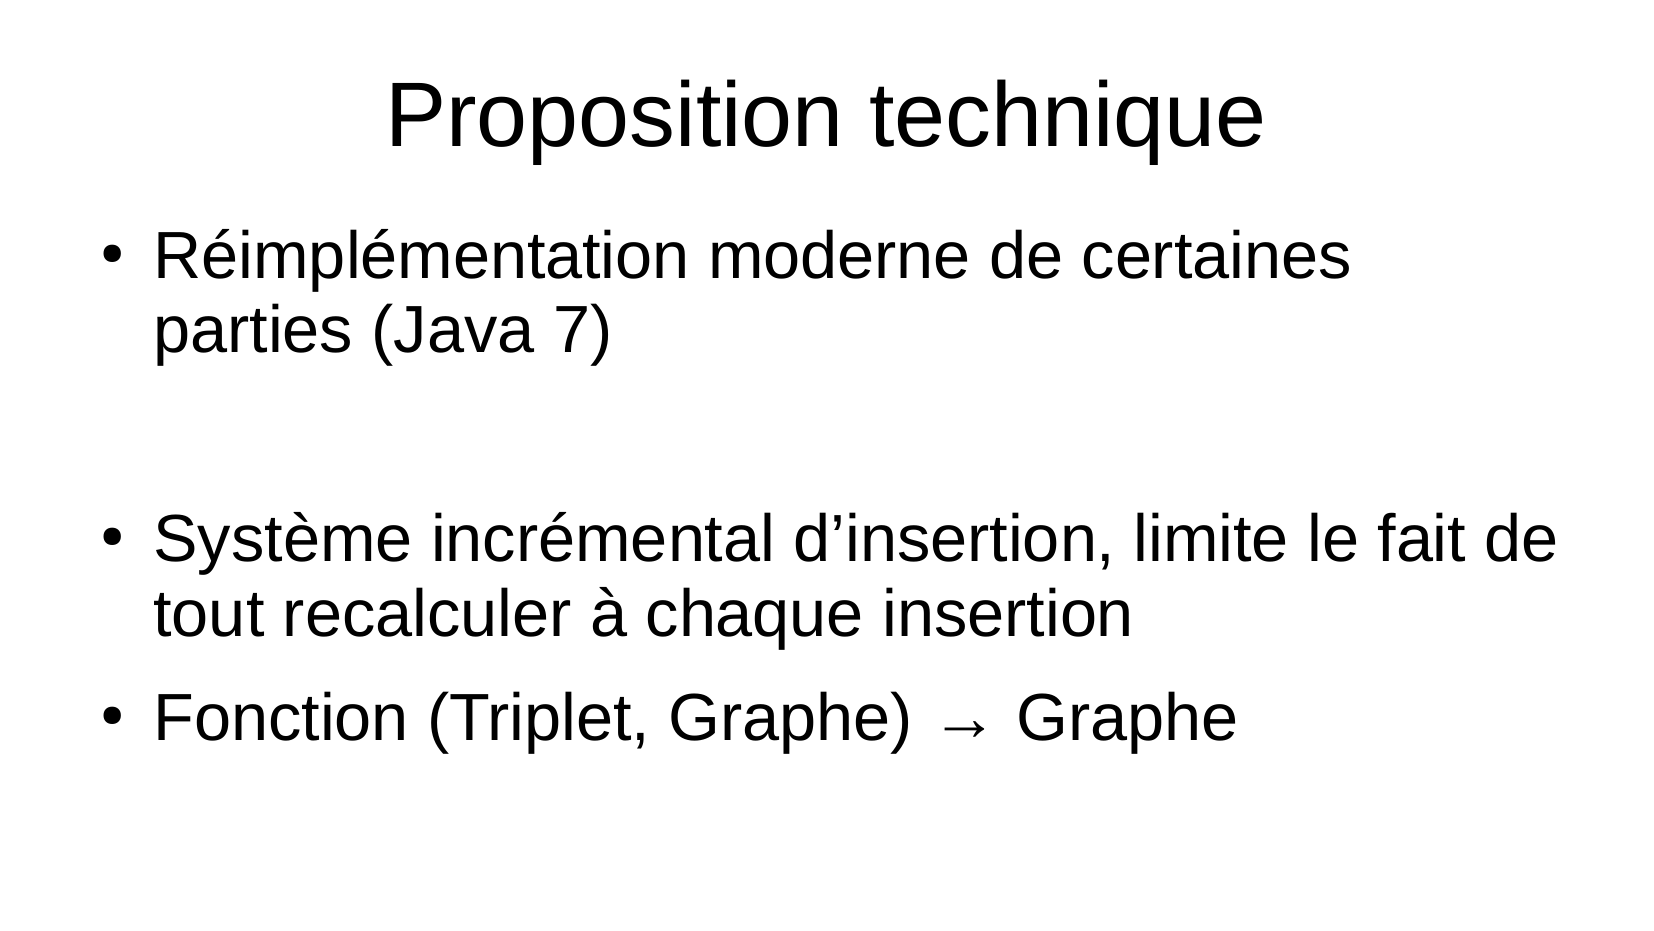

# Proposition technique
Réimplémentation moderne de certaines parties (Java 7)
Système incrémental d’insertion, limite le fait de tout recalculer à chaque insertion
Fonction (Triplet, Graphe) → Graphe